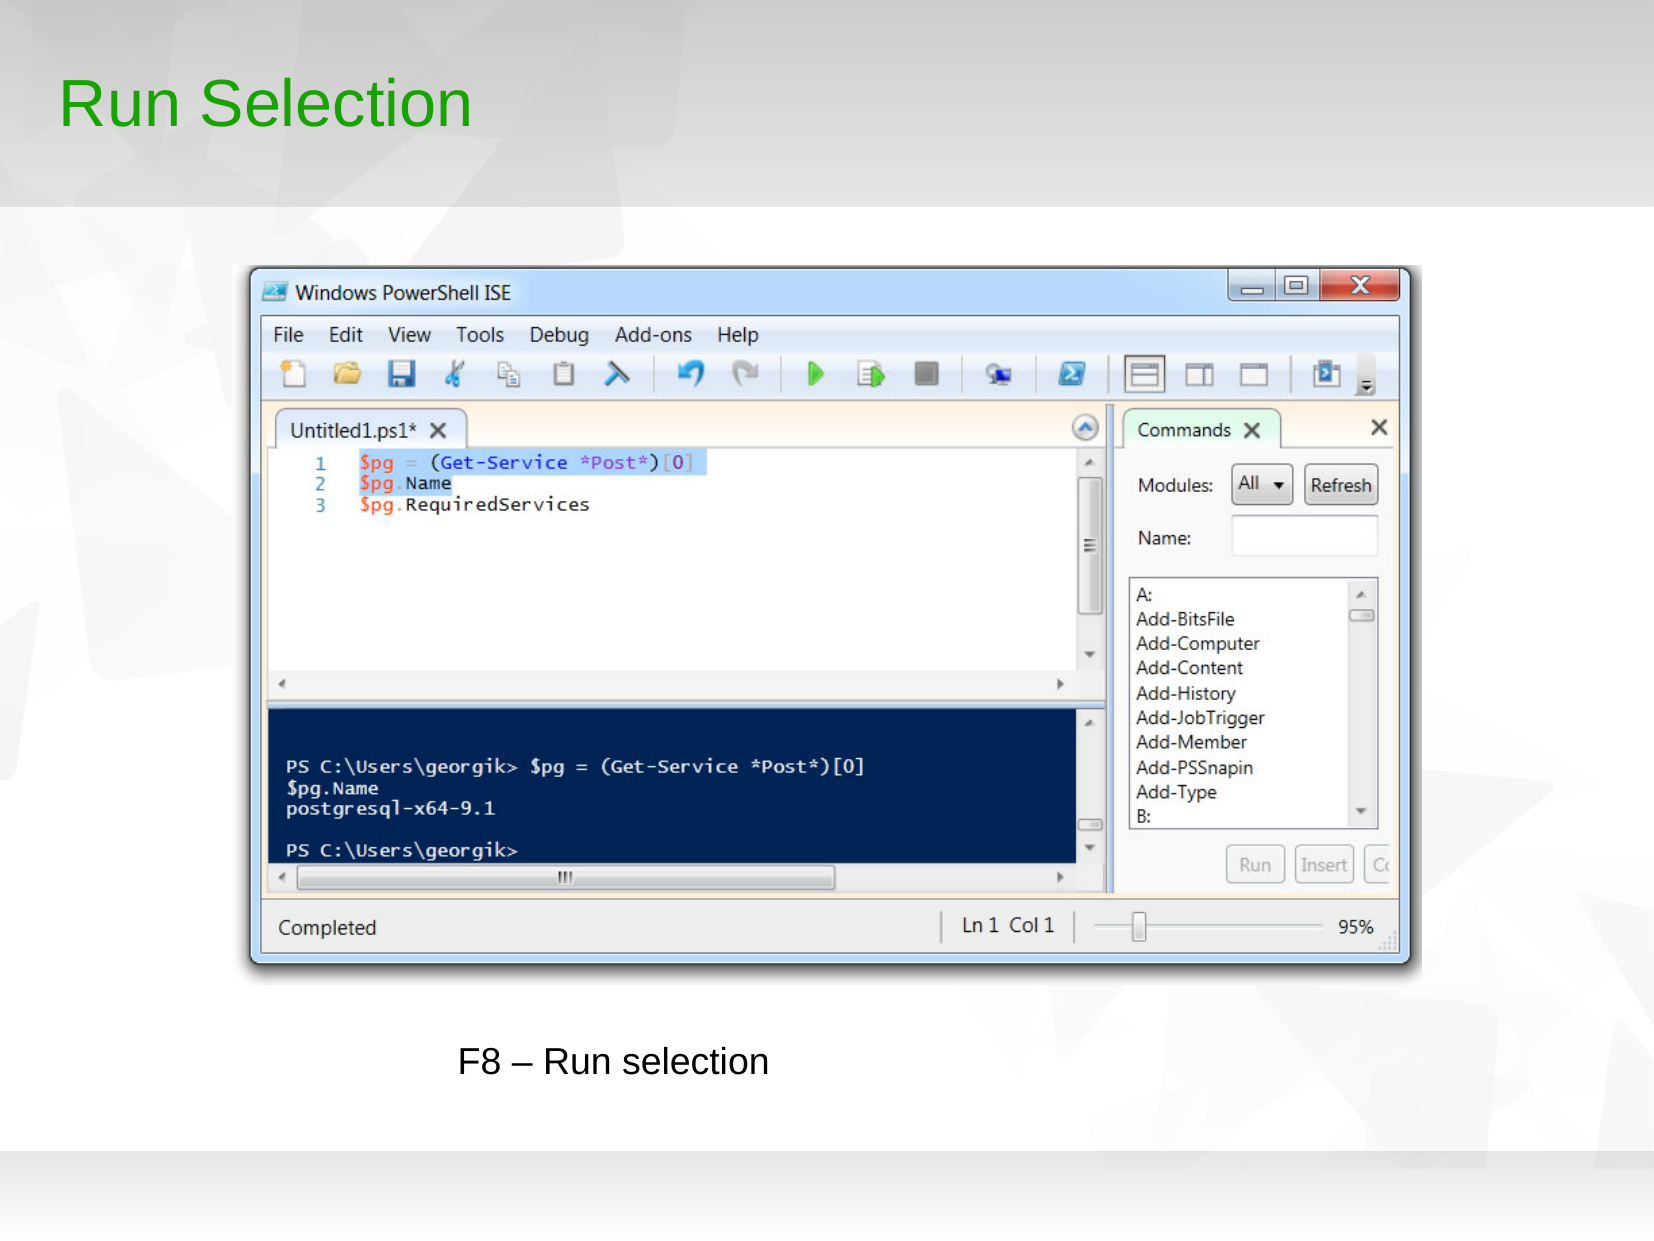

# Run Selection
F8 – Run selection